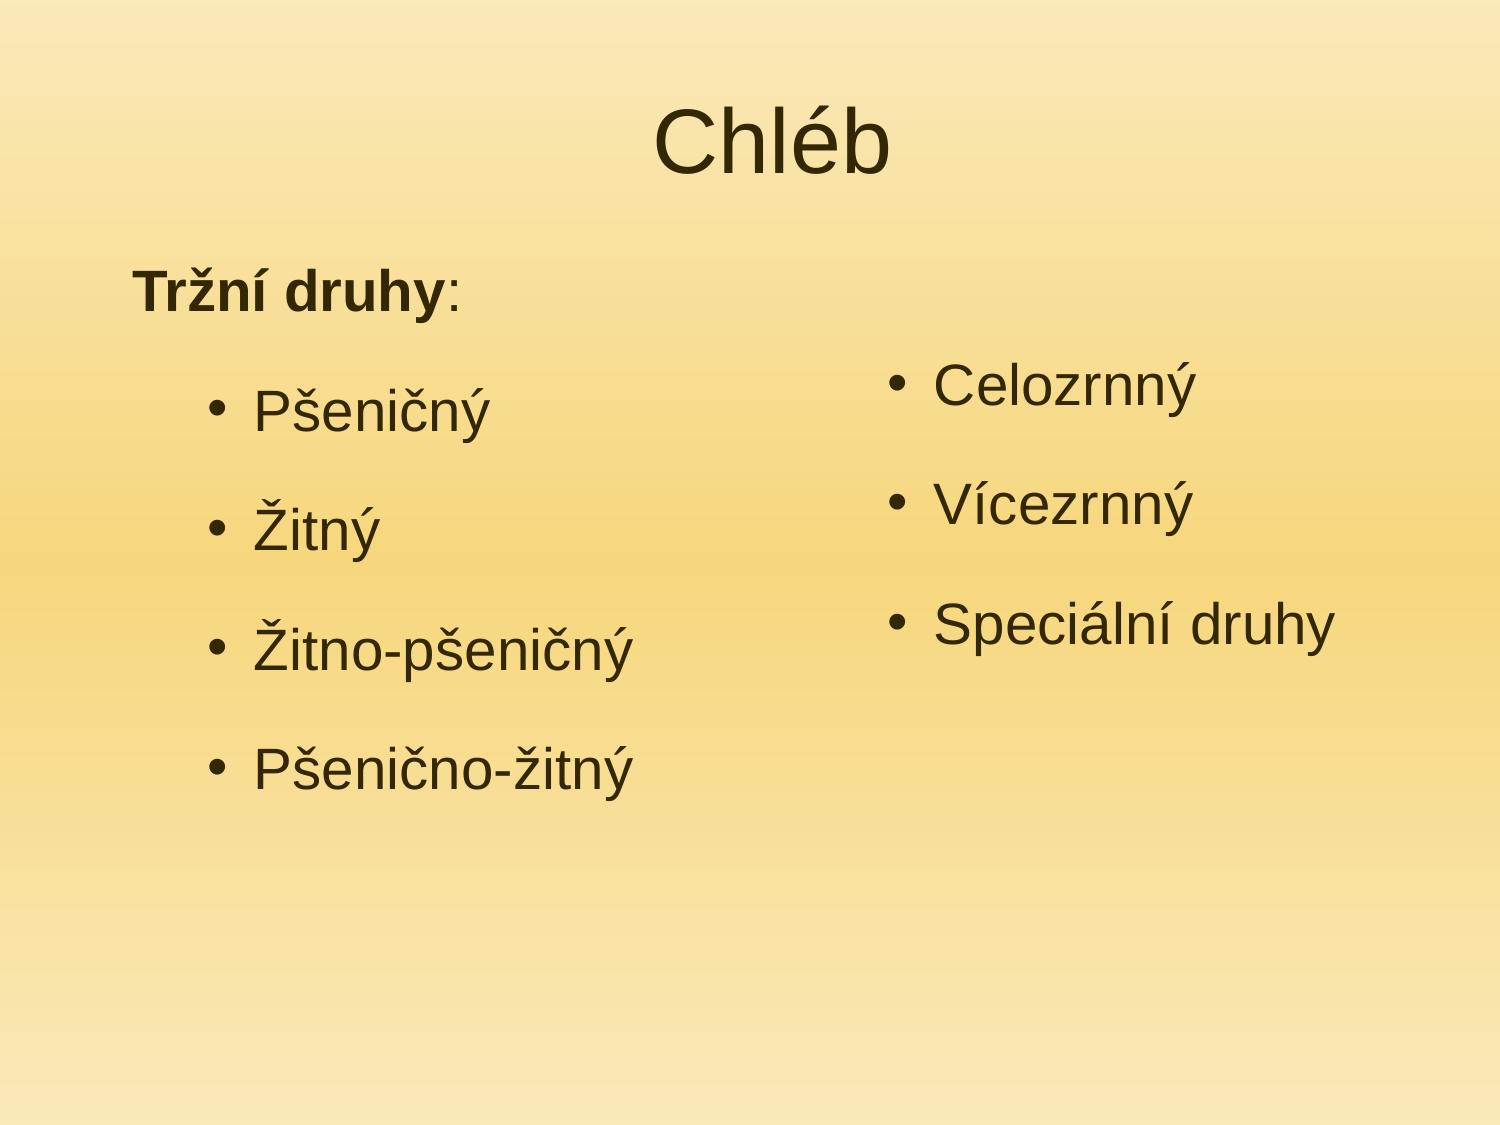

# Chléb
Tržní druhy:
Pšeničný
Žitný
Žitno-pšeničný
Pšenično-žitný
Celozrnný
Vícezrnný
Speciální druhy